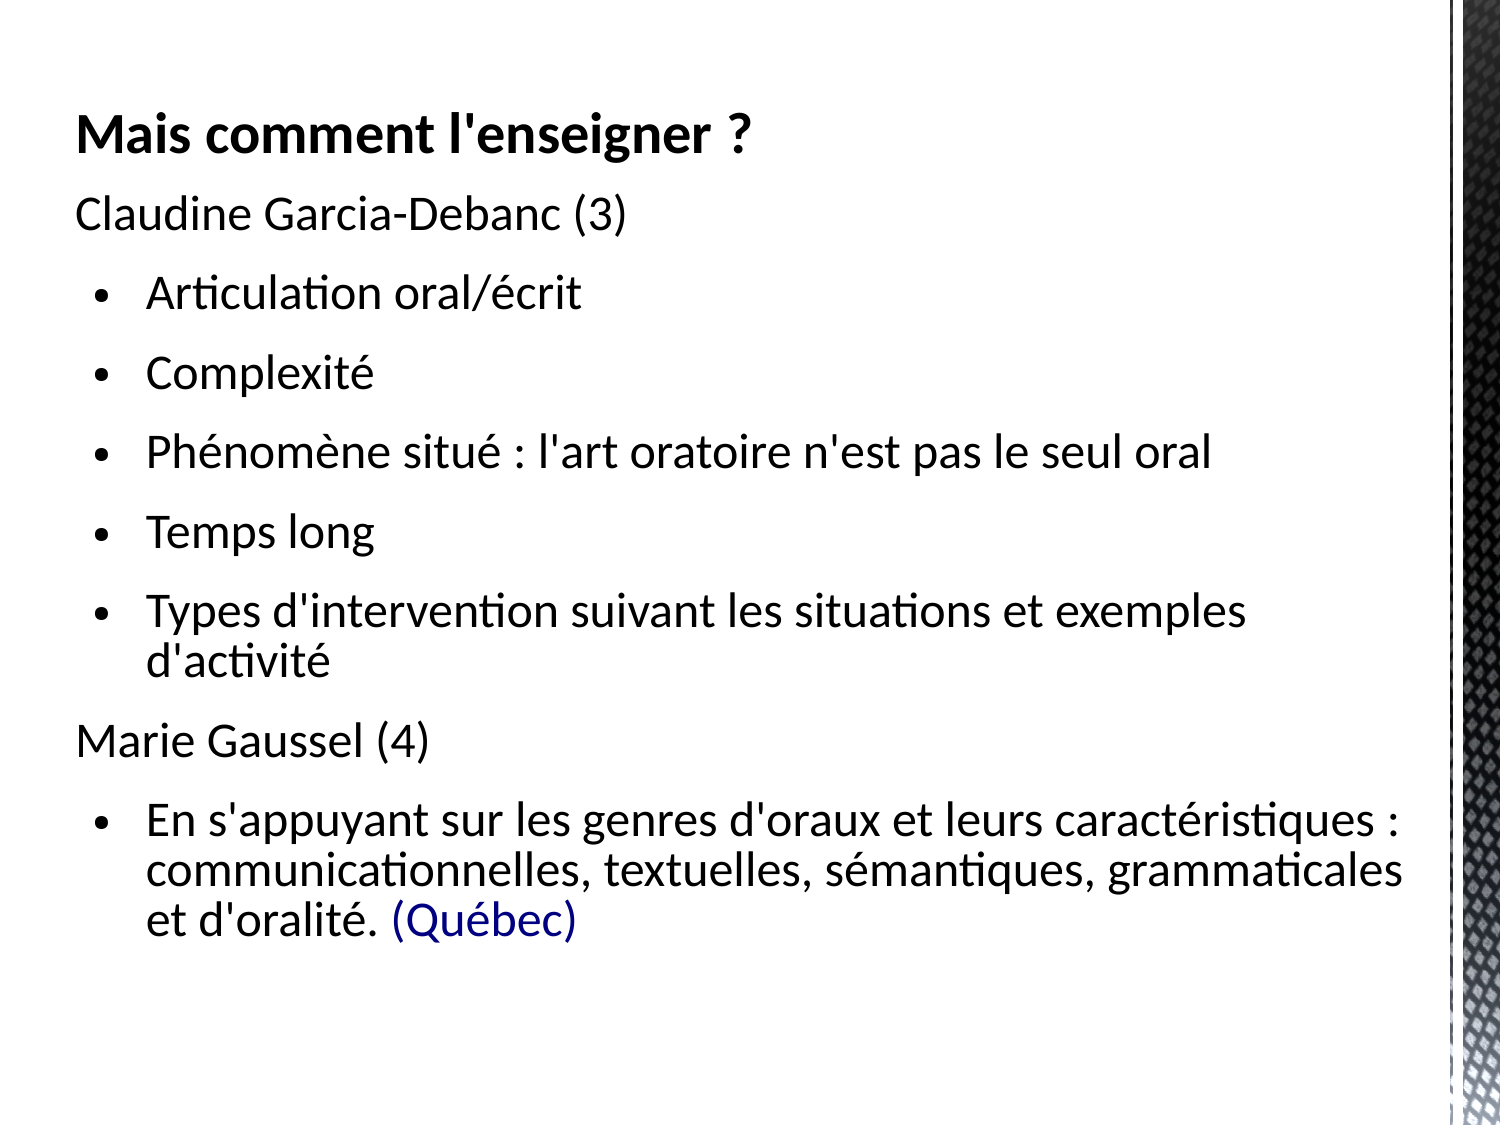

# Mais comment l'enseigner ?
Claudine Garcia-Debanc (3)
Articulation oral/écrit
Complexité
Phénomène situé : l'art oratoire n'est pas le seul oral
Temps long
Types d'intervention suivant les situations et exemples d'activité
Marie Gaussel (4)
En s'appuyant sur les genres d'oraux et leurs caractéristiques : communicationnelles, textuelles, sémantiques, grammaticales et d'oralité. (Québec)